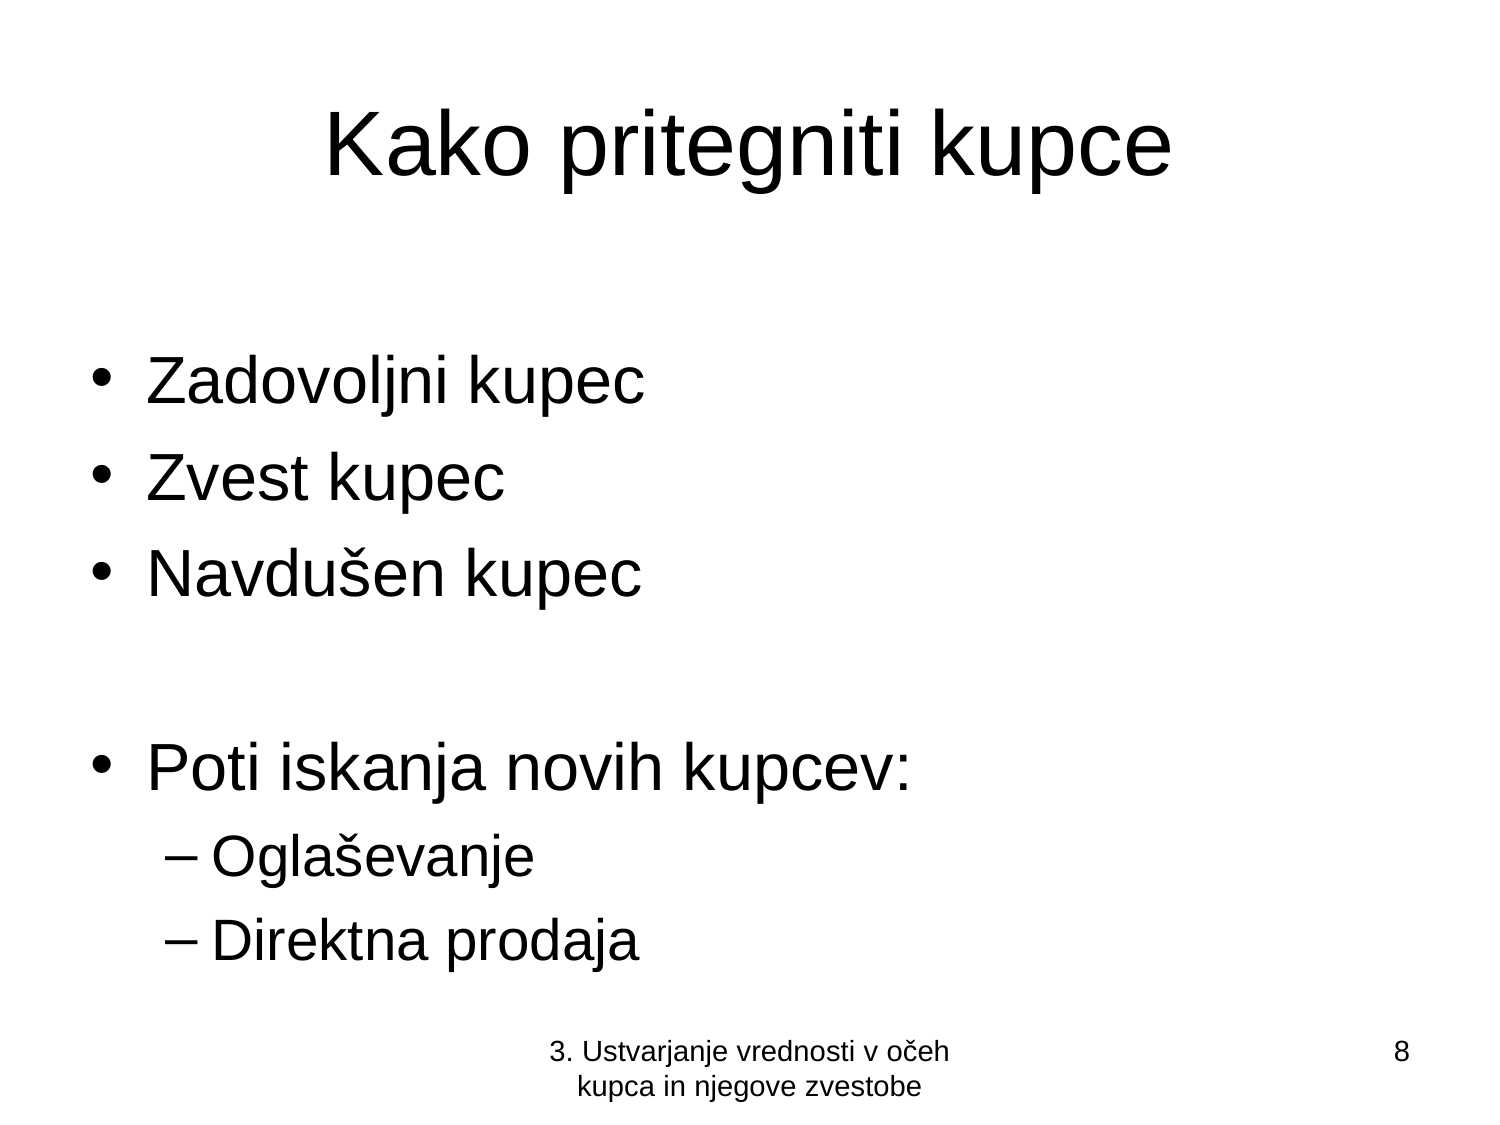

# Kako pritegniti kupce
Zadovoljni kupec
Zvest kupec
Navdušen kupec
Poti iskanja novih kupcev:
Oglaševanje
Direktna prodaja
3. Ustvarjanje vrednosti v očeh kupca in njegove zvestobe